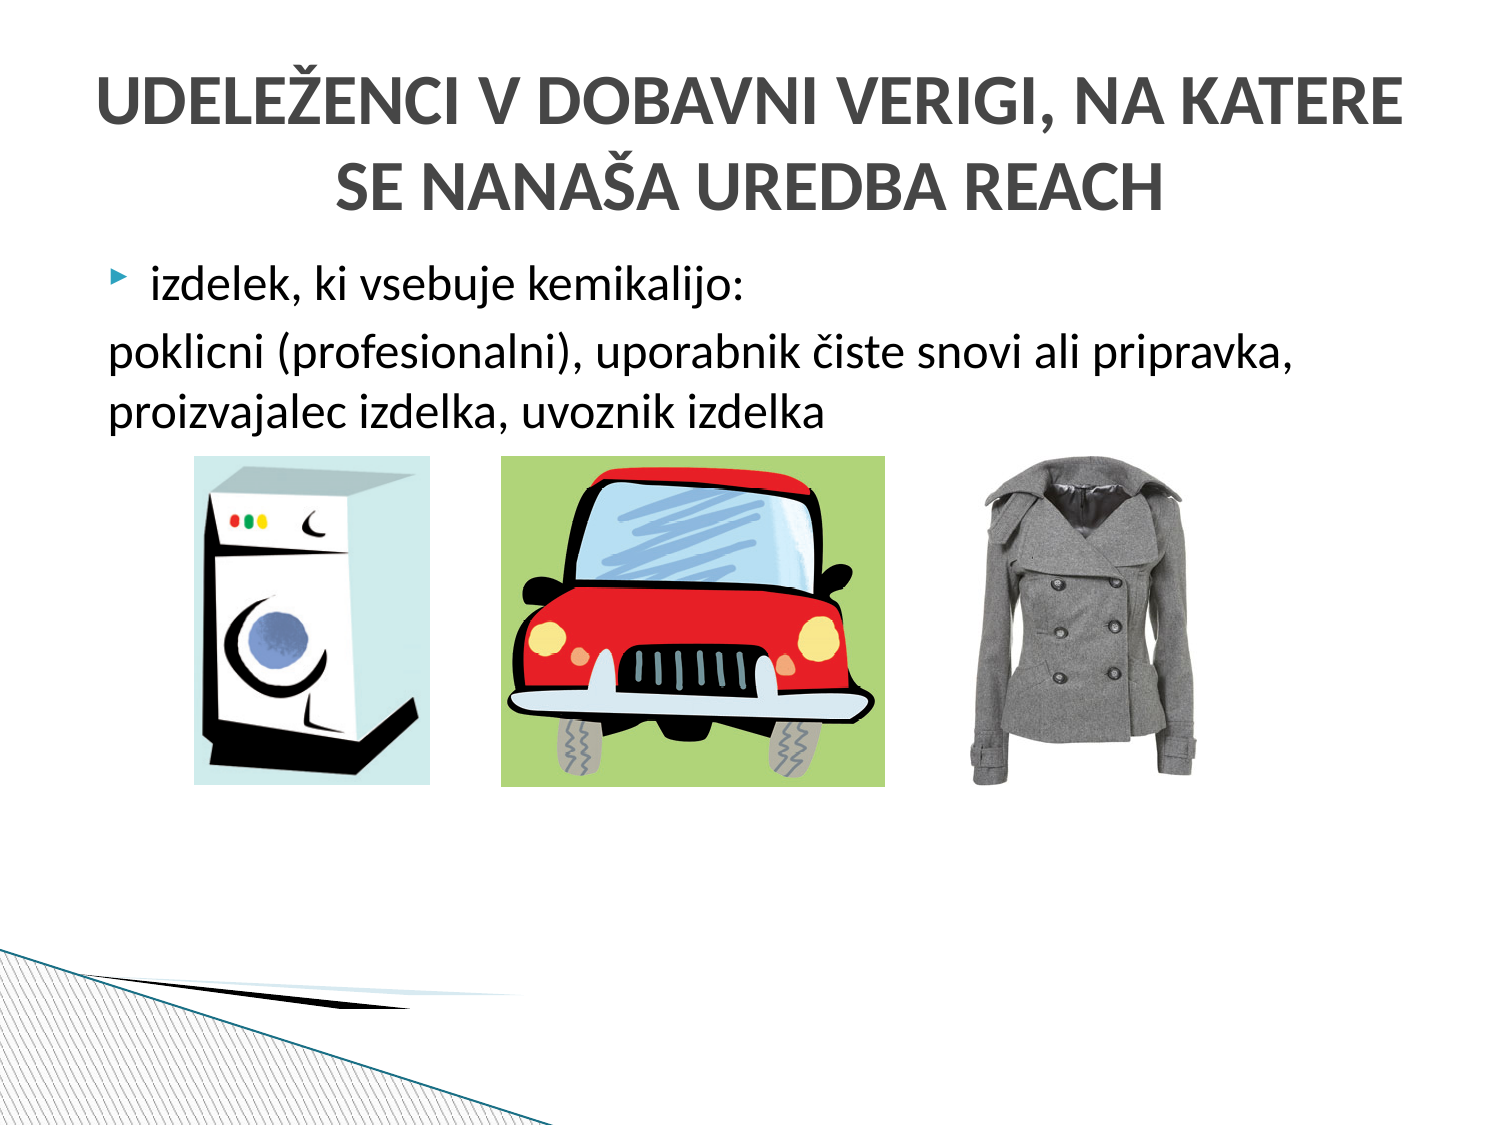

UDELEŽENCI V DOBAVNI VERIGI, NA KATERE SE NANAŠA UREDBA REACH
# izdelek, ki vsebuje kemikalijo:
poklicni (profesionalni), uporabnik čiste snovi ali pripravka, proizvajalec izdelka, uvoznik izdelka